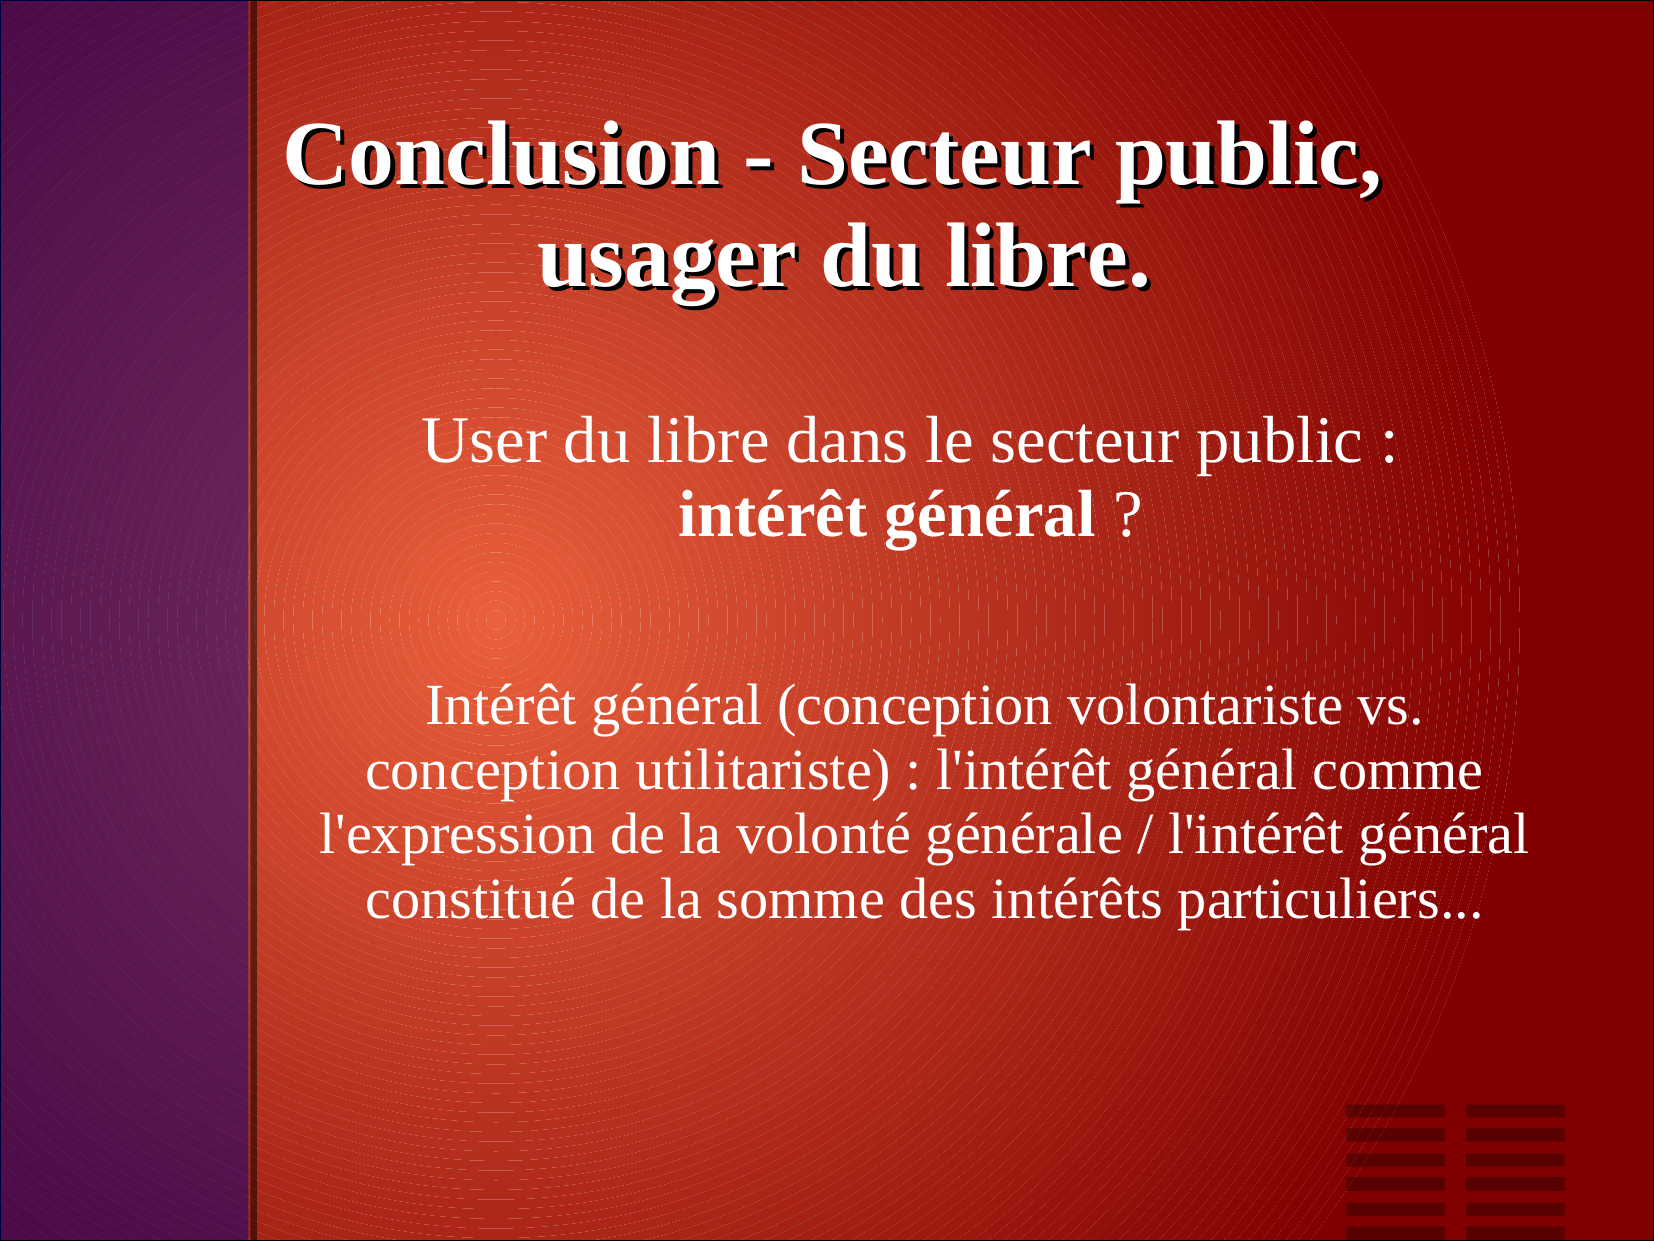

# Conclusion - Secteur public, usager du libre.
User du libre dans le secteur public :
intérêt général ?
Intérêt général (conception volontariste vs. conception utilitariste) : l'intérêt général comme l'expression de la volonté générale / l'intérêt général constitué de la somme des intérêts particuliers...